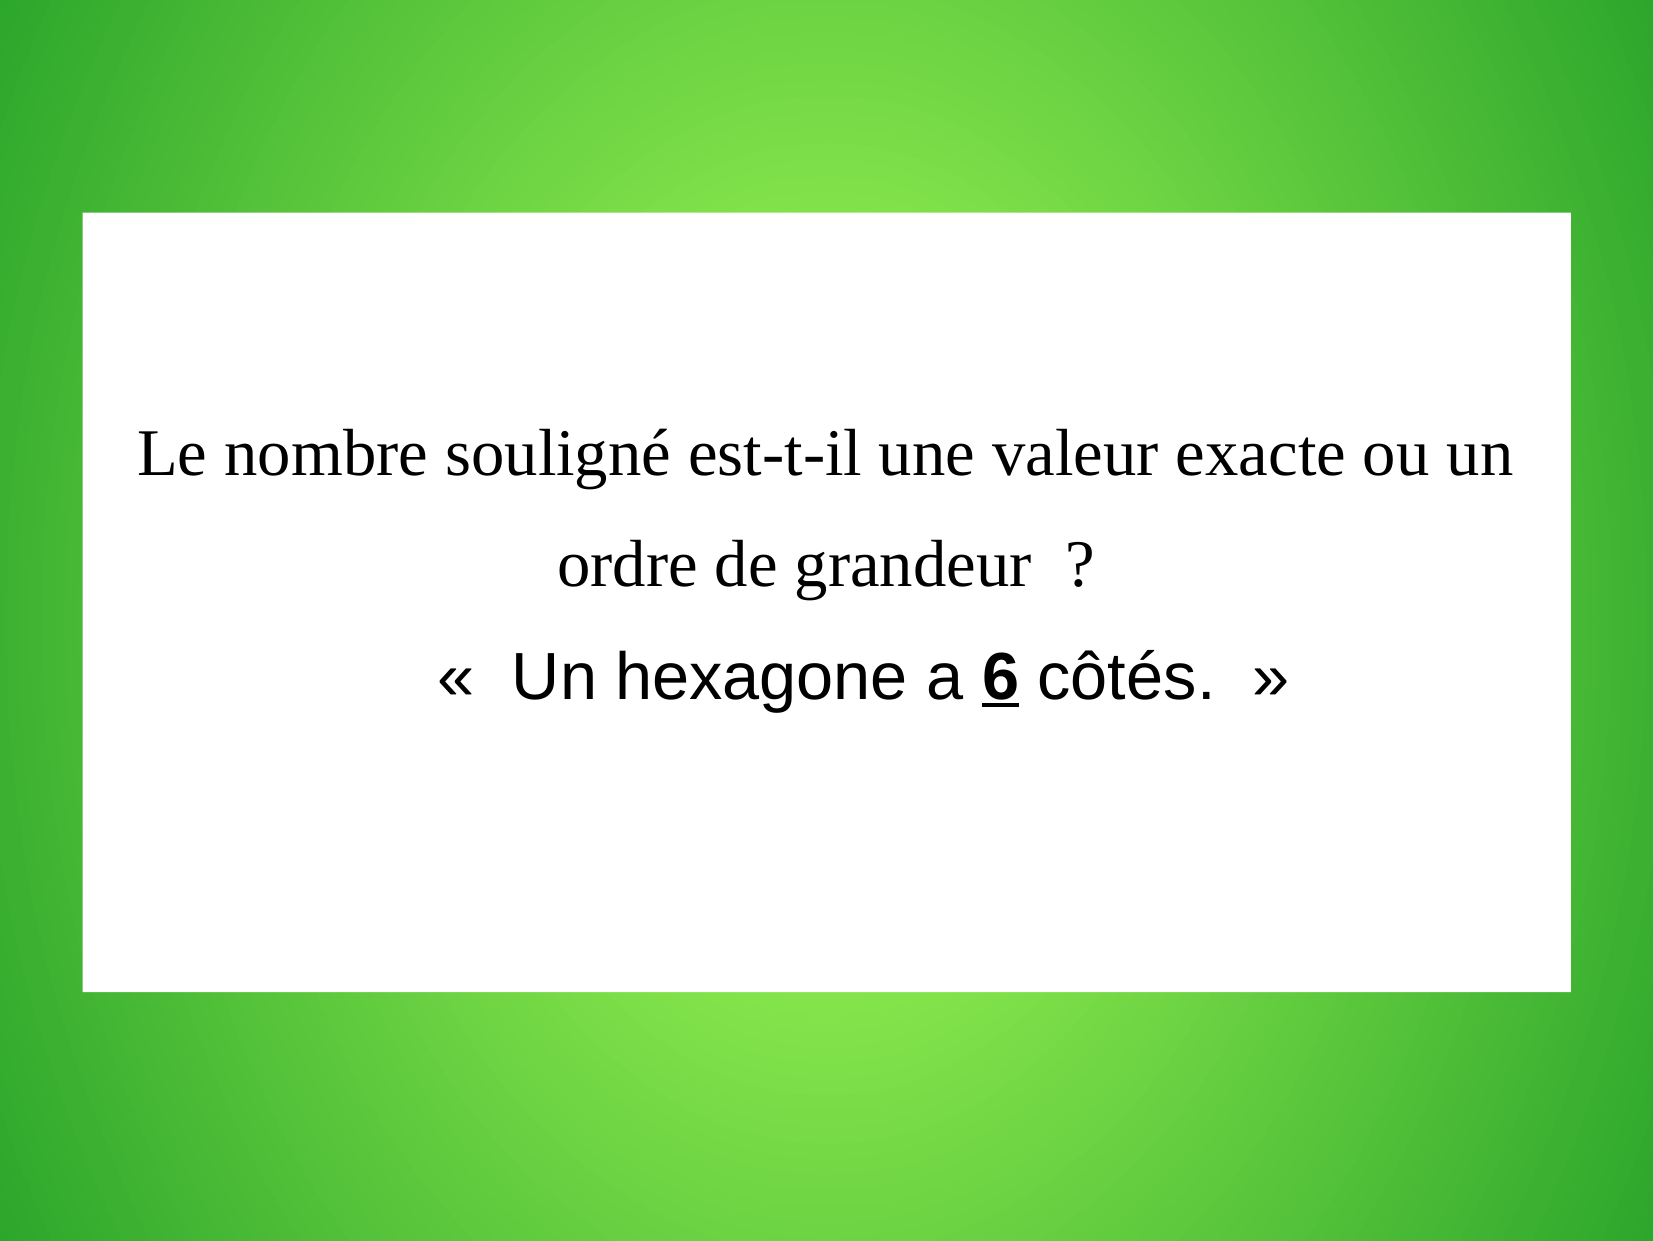

# Le nombre souligné est-t-il une valeur exacte ou un ordre de grandeur  ?
	«  Un hexagone a 6 côtés.  »